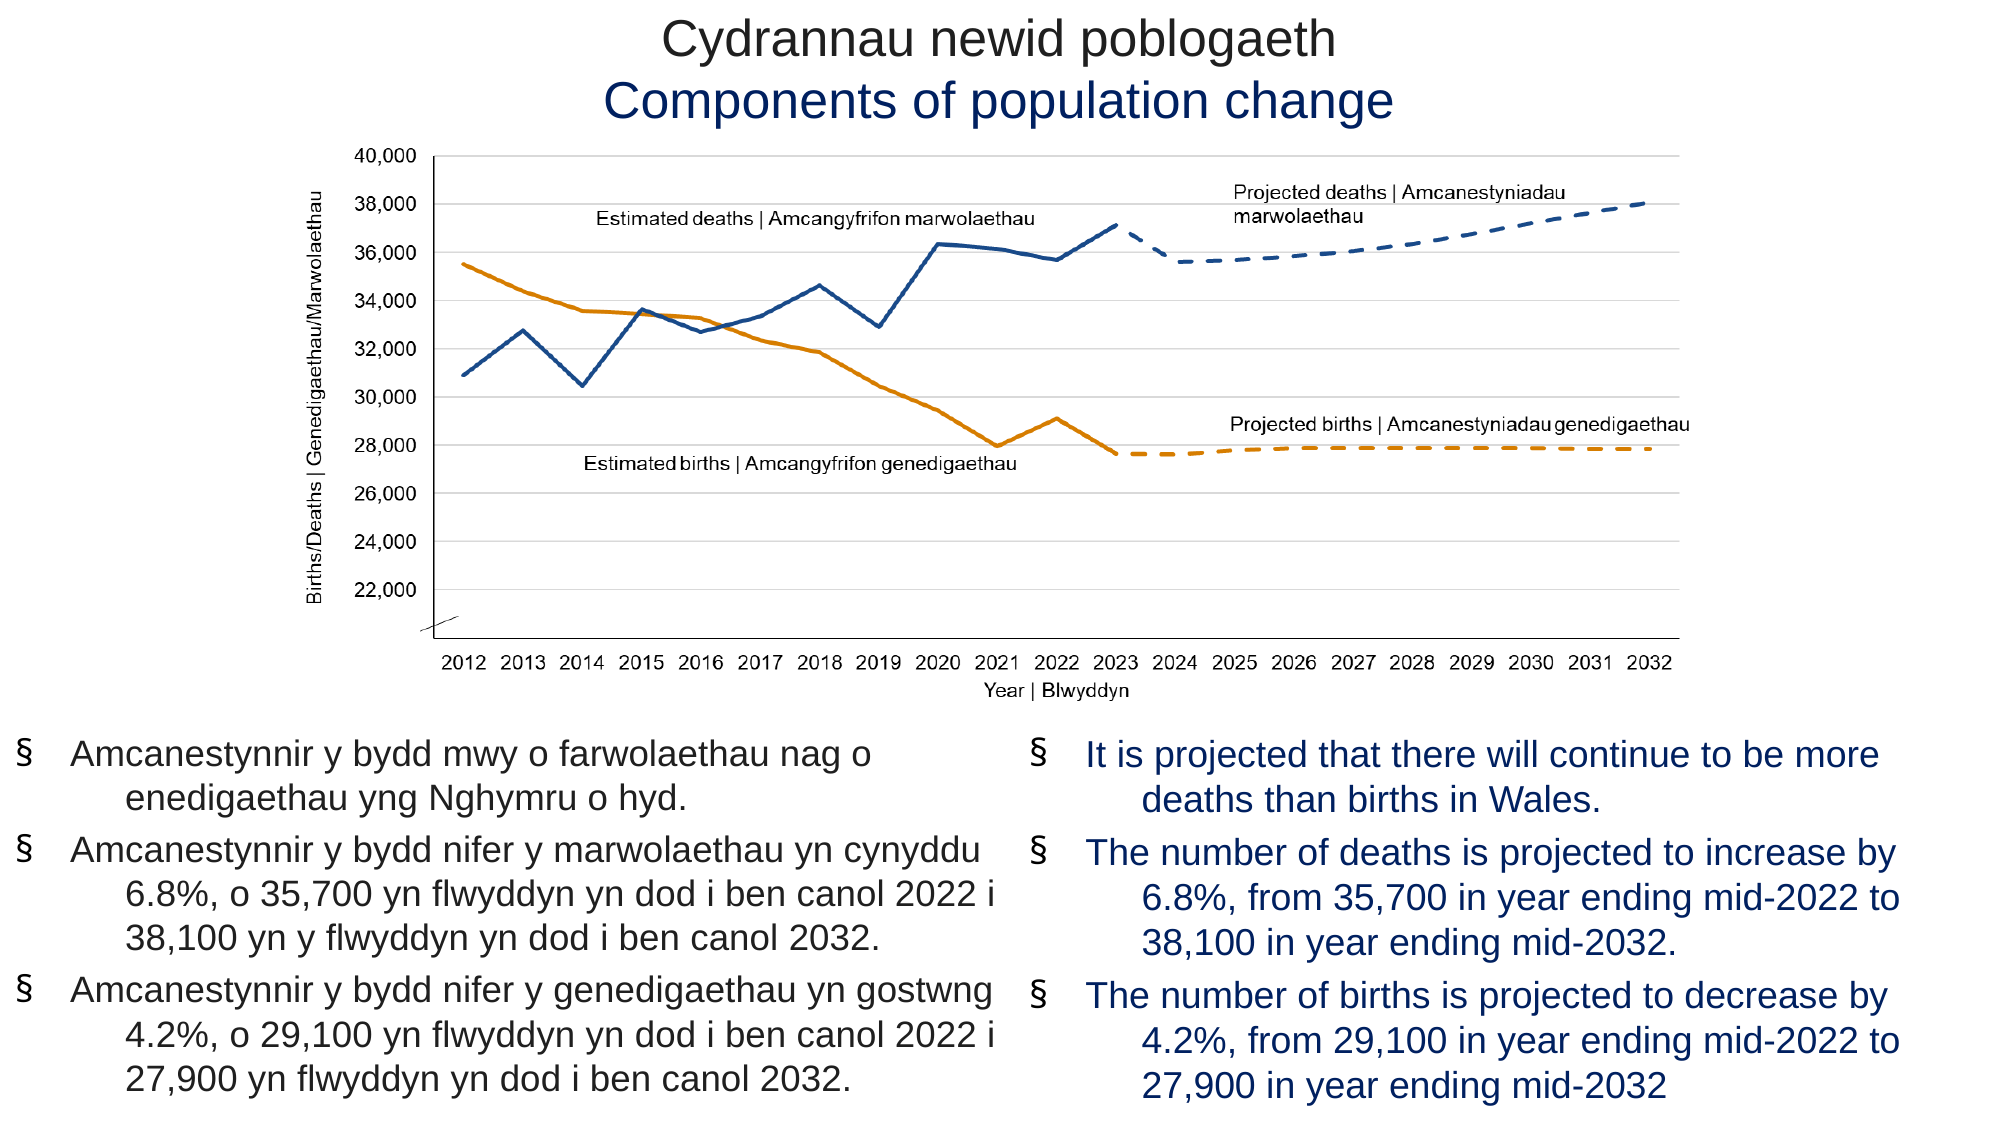

Cydrannau newid poblogaeth
Components of population change
Amcanestynnir y bydd mwy o farwolaethau nag o enedigaethau yng Nghymru o hyd.
Amcanestynnir y bydd nifer y marwolaethau yn cynyddu 6.8%, o 35,700 yn flwyddyn yn dod i ben canol 2022 i 38,100 yn y flwyddyn yn dod i ben canol 2032.
Amcanestynnir y bydd nifer y genedigaethau yn gostwng 4.2%, o 29,100 yn flwyddyn yn dod i ben canol 2022 i 27,900 yn flwyddyn yn dod i ben canol 2032.
# It is projected that there will continue to be more deaths than births in Wales.
The number of deaths is projected to increase by 6.8%, from 35,700 in year ending mid-2022 to 38,100 in year ending mid-2032.
The number of births is projected to decrease by 4.2%, from 29,100 in year ending mid-2022 to 27,900 in year ending mid-2032